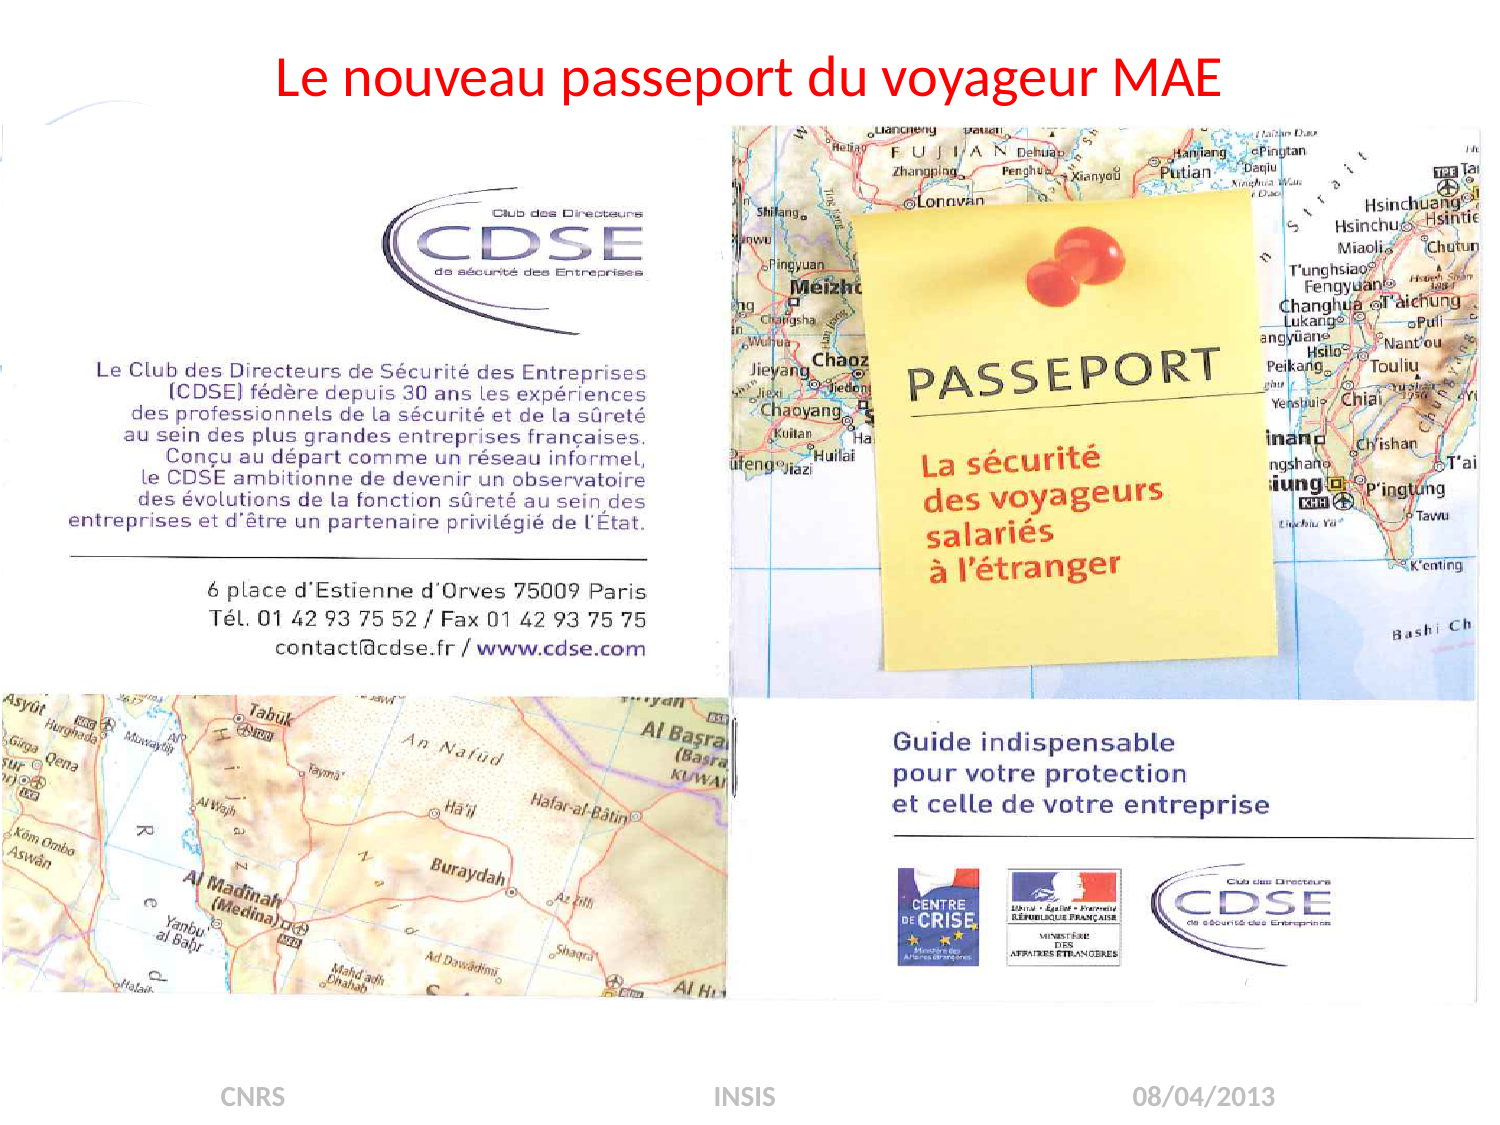

Le nouveau passeport du voyageur MAE
#